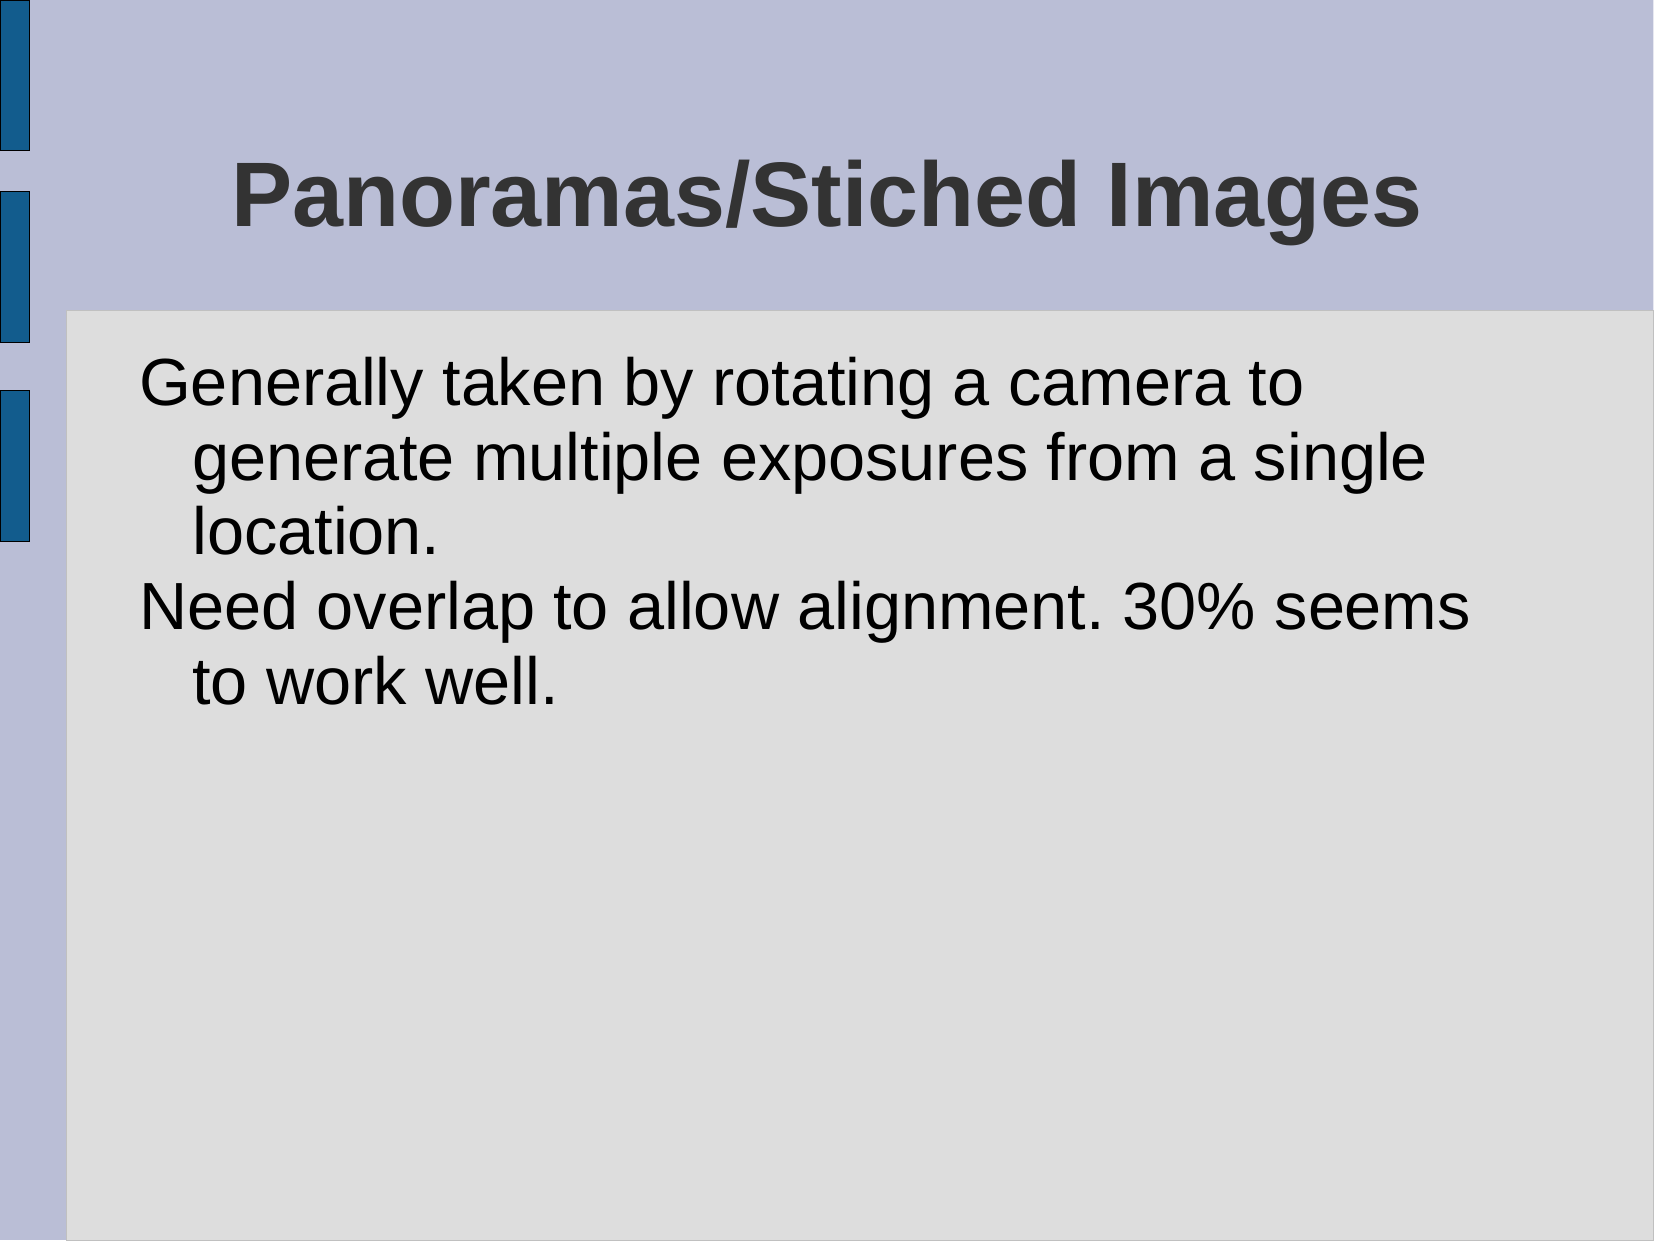

# Panoramas/Stiched Images
Generally taken by rotating a camera to generate multiple exposures from a single location.
Need overlap to allow alignment. 30% seems to work well.